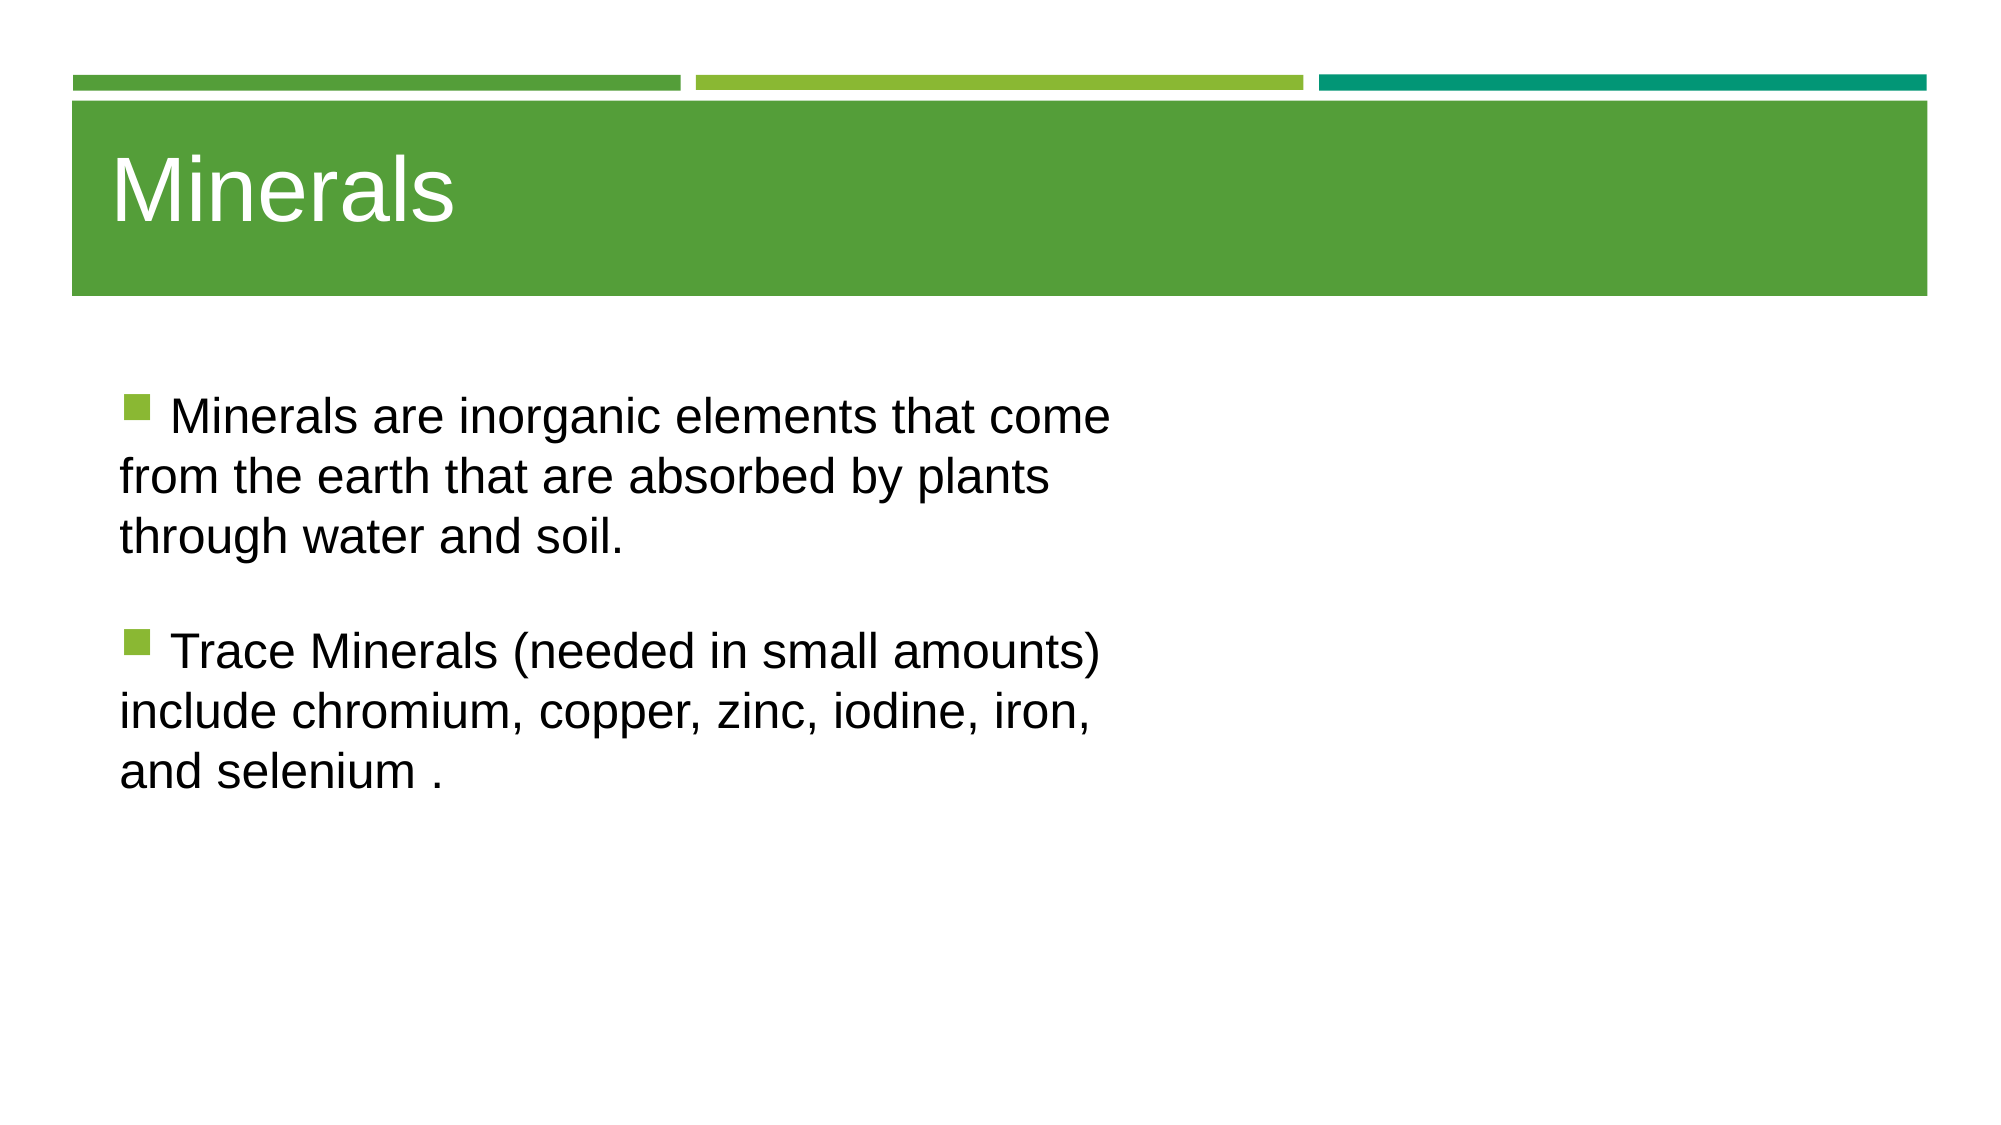

# Minerals
 Minerals are inorganic elements that come from the earth that are absorbed by plants through water and soil.
 Trace Minerals (needed in small amounts) include chromium, copper, zinc, iodine, iron, and selenium .